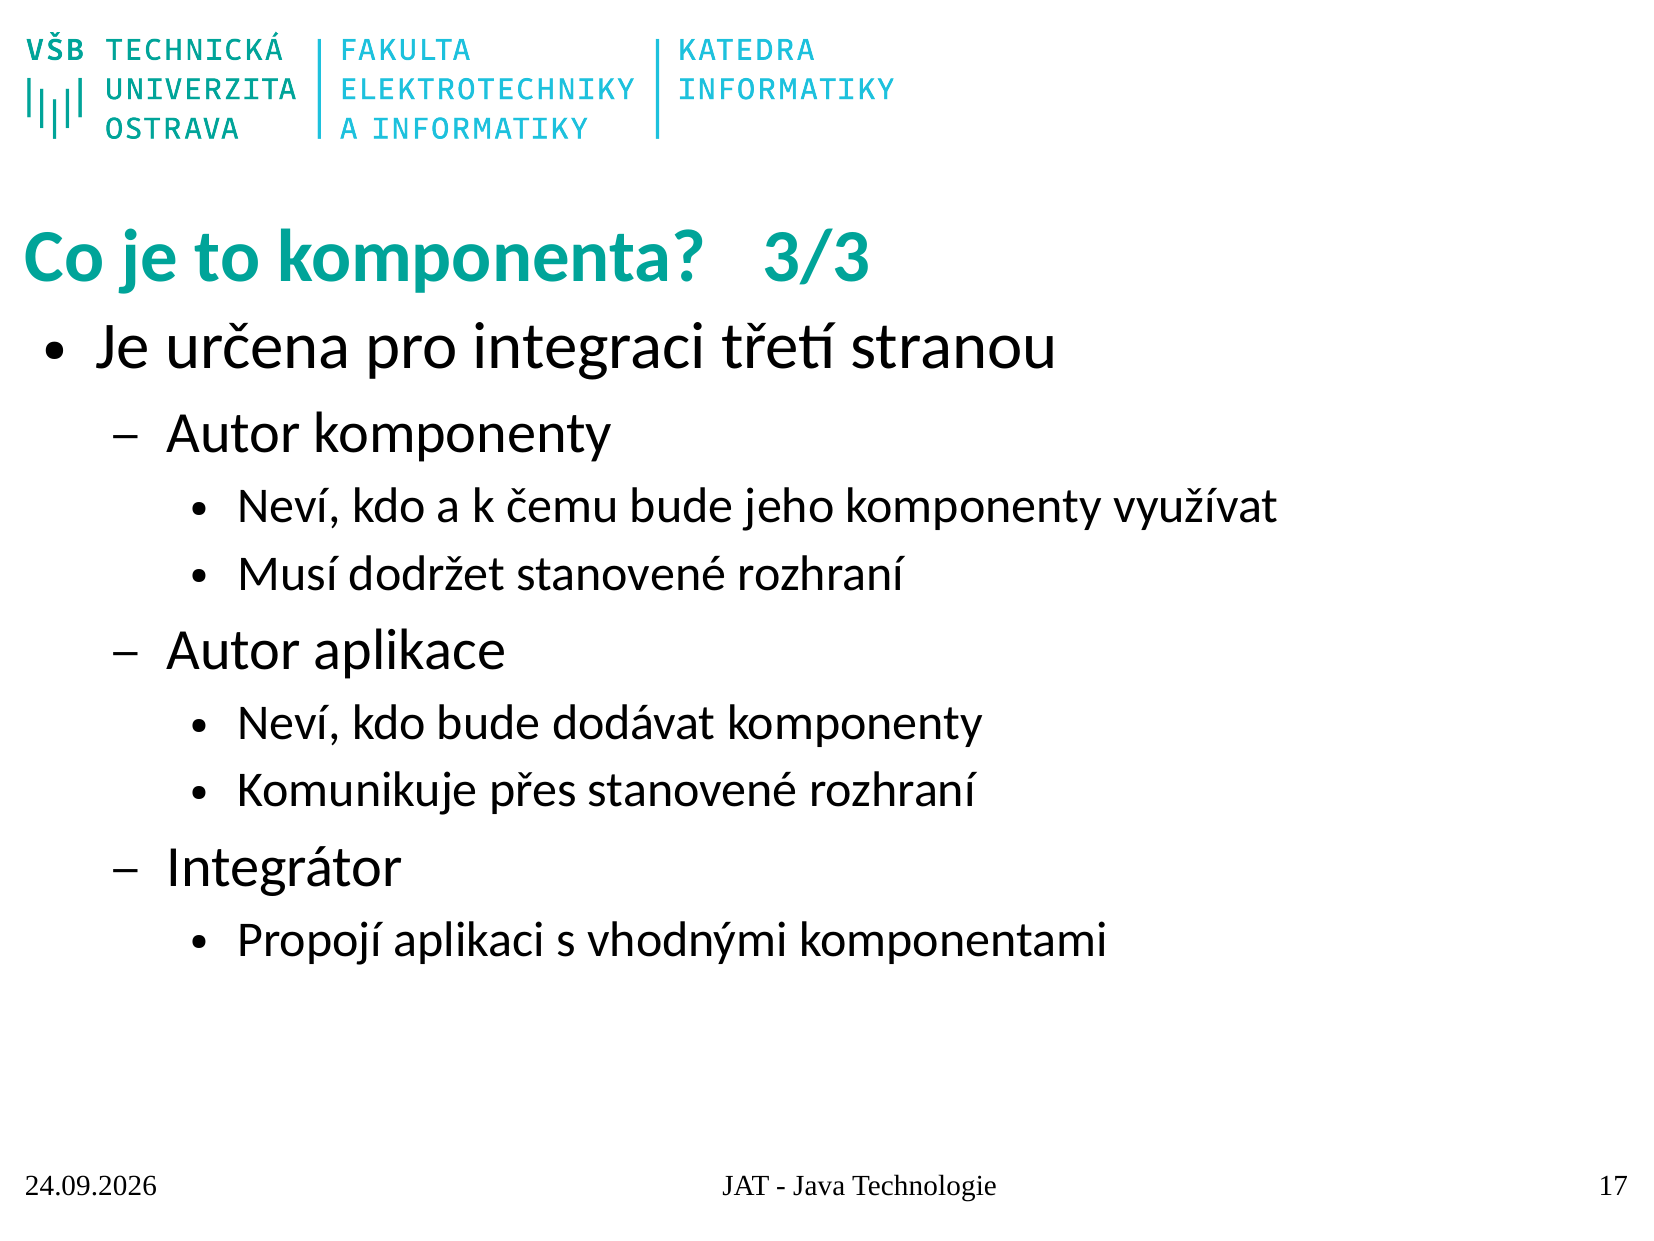

# Co je to komponenta?	3/3
Je určena pro integraci třetí stranou
Autor komponenty
Neví, kdo a k čemu bude jeho komponenty využívat
Musí dodržet stanovené rozhraní
Autor aplikace
Neví, kdo bude dodávat komponenty
Komunikuje přes stanovené rozhraní
Integrátor
Propojí aplikaci s vhodnými komponentami
JAT - Java Technologie
17